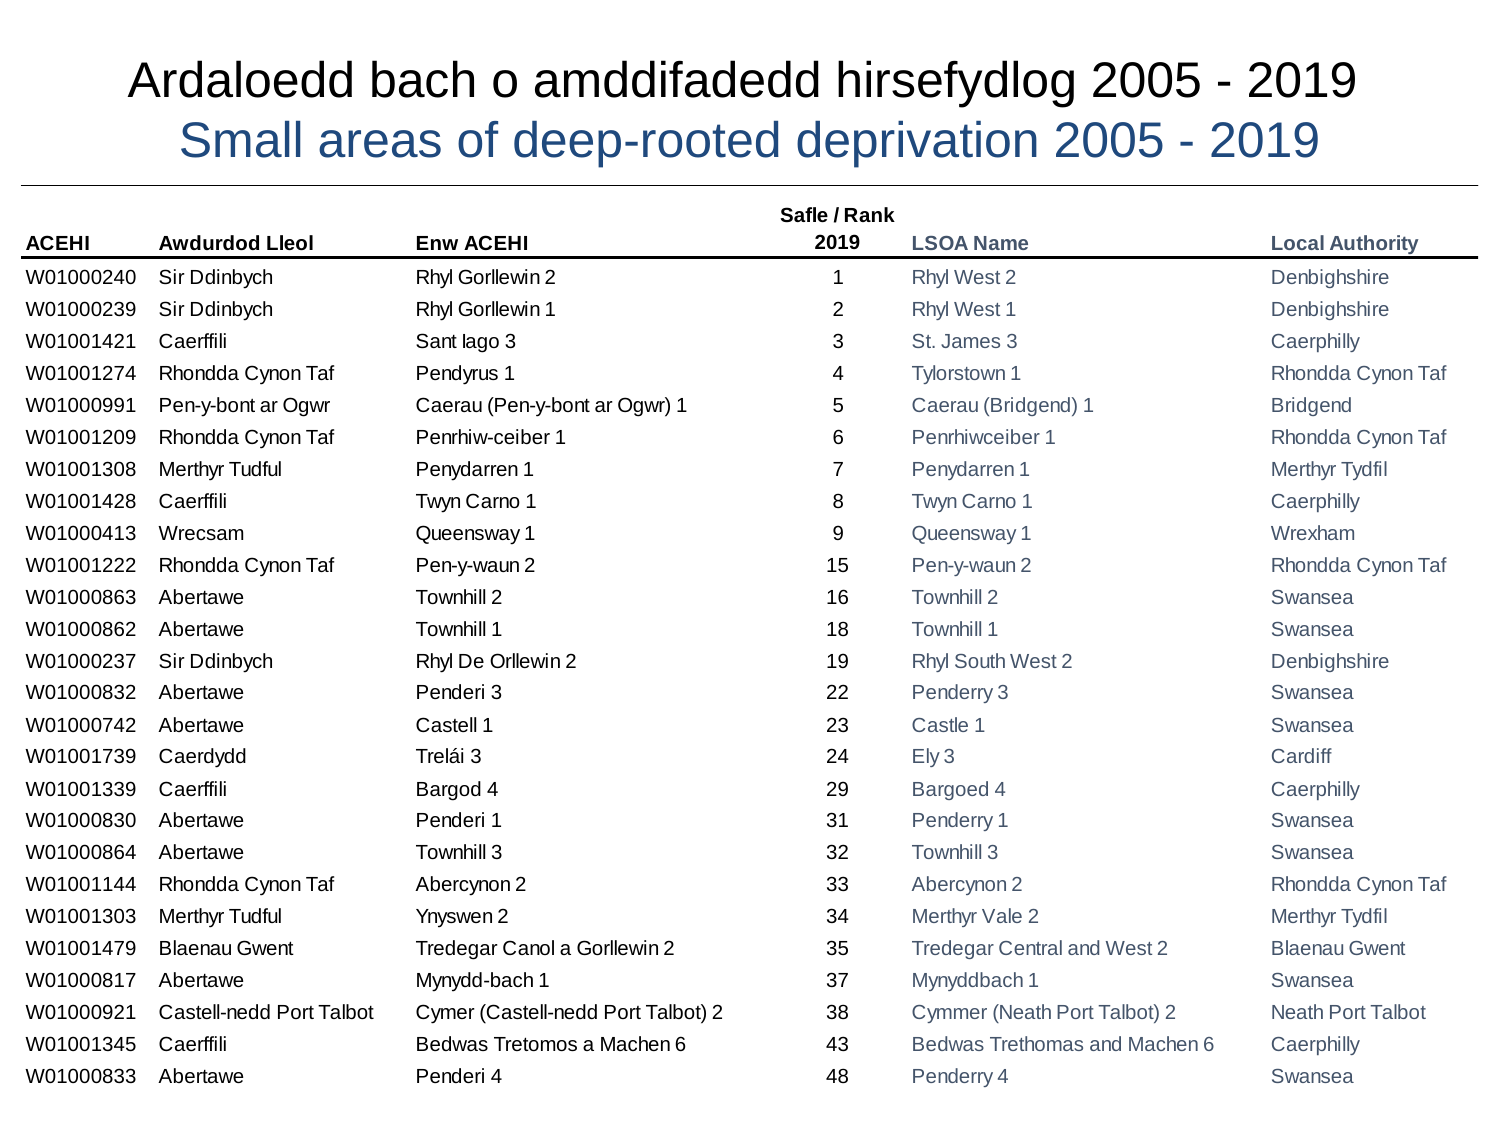

# Ardaloedd bach o amddifadedd hirsefydlog 2005 - 2019 Small areas of deep-rooted deprivation 2005 - 2019